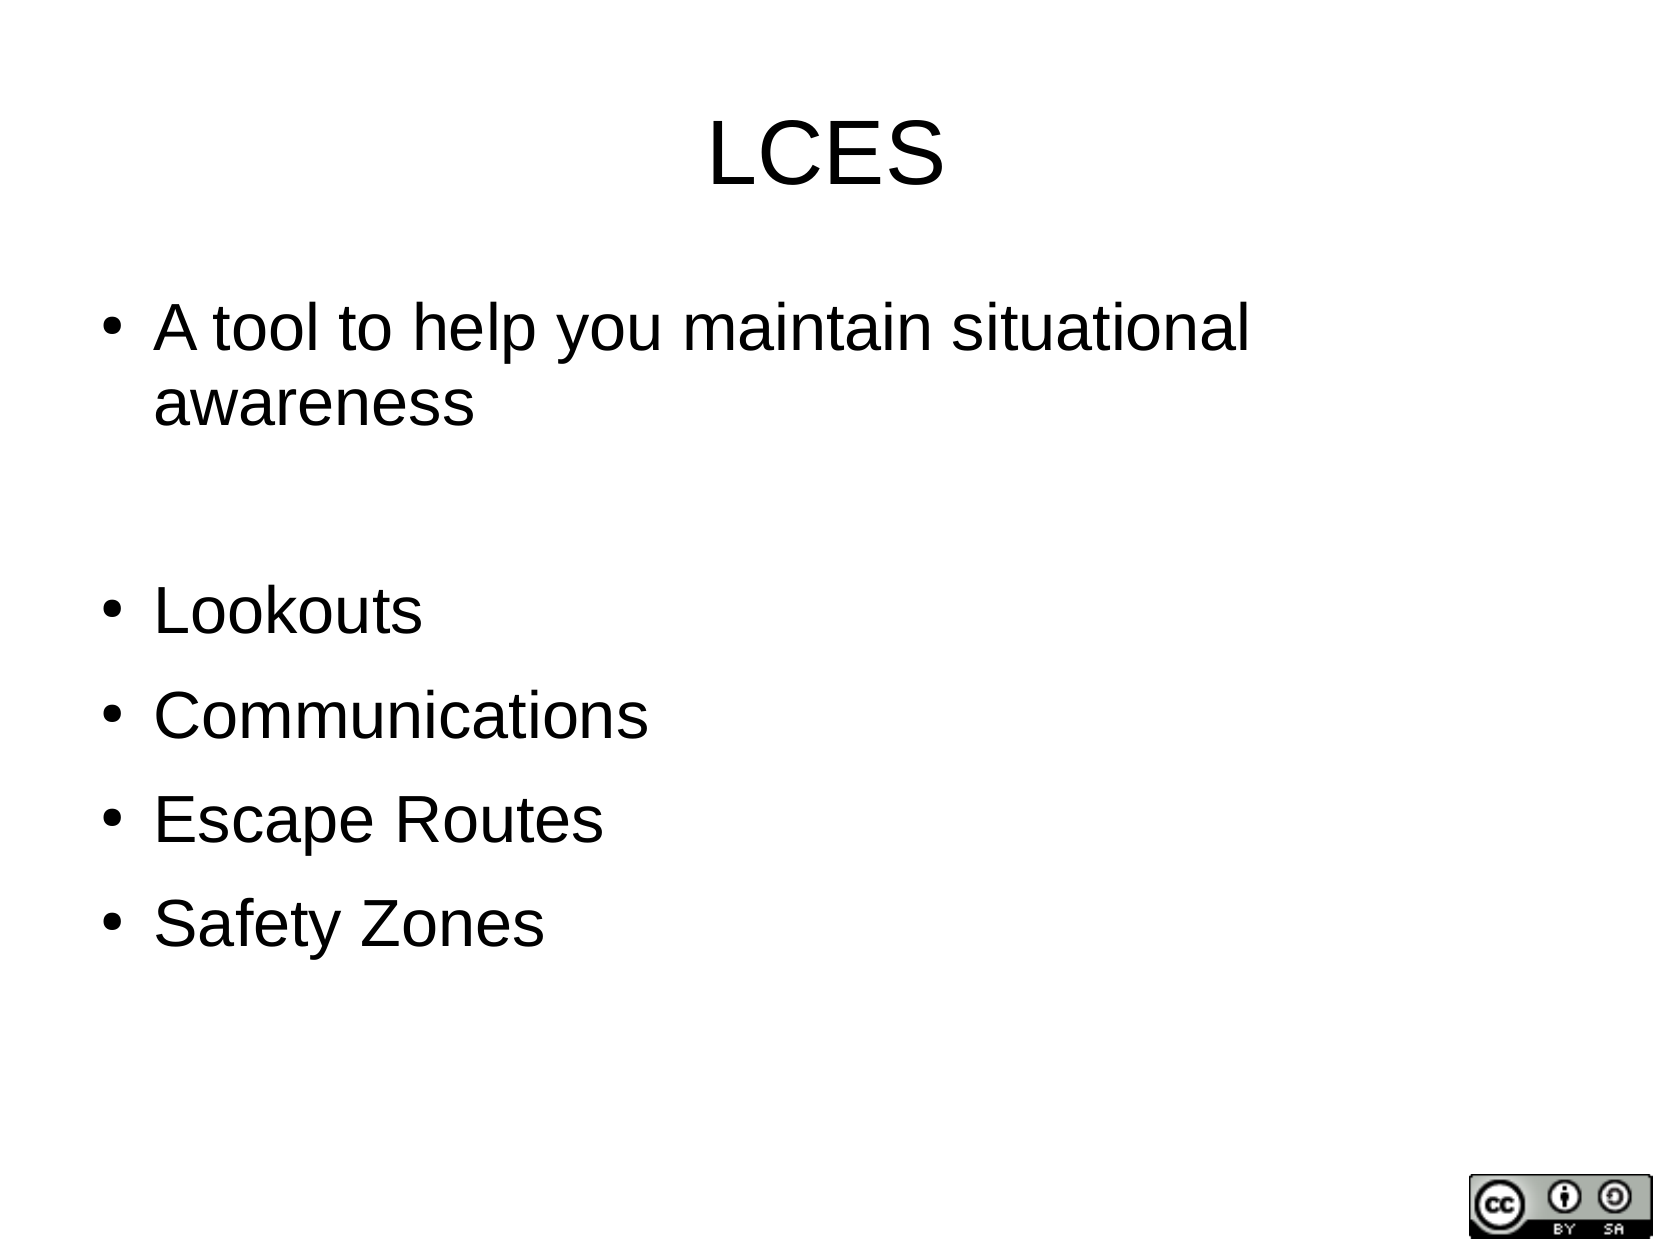

# LCES
A tool to help you maintain situational awareness
Lookouts
Communications
Escape Routes
Safety Zones